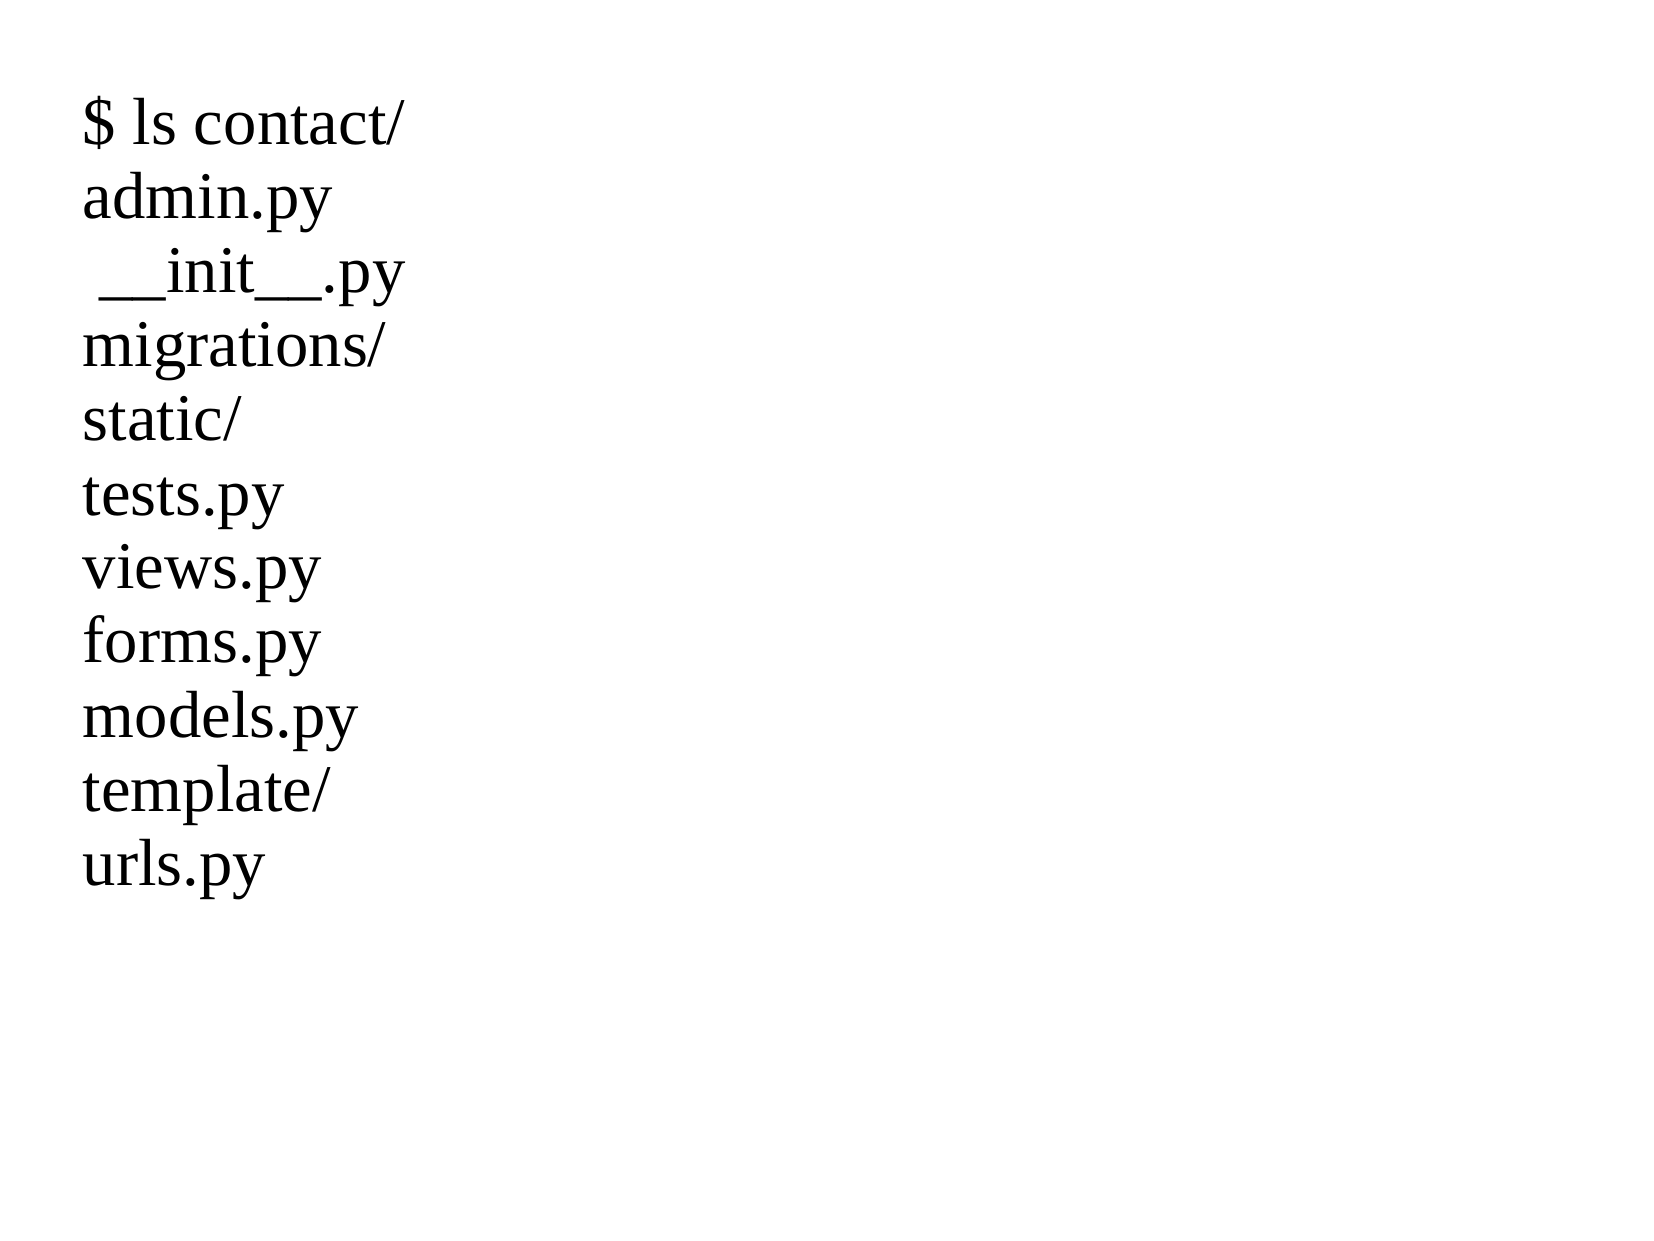

# $ ls contact/
admin.py
 __init__.py
migrations/
static/
tests.py
views.py
forms.py
models.py
template/
urls.py